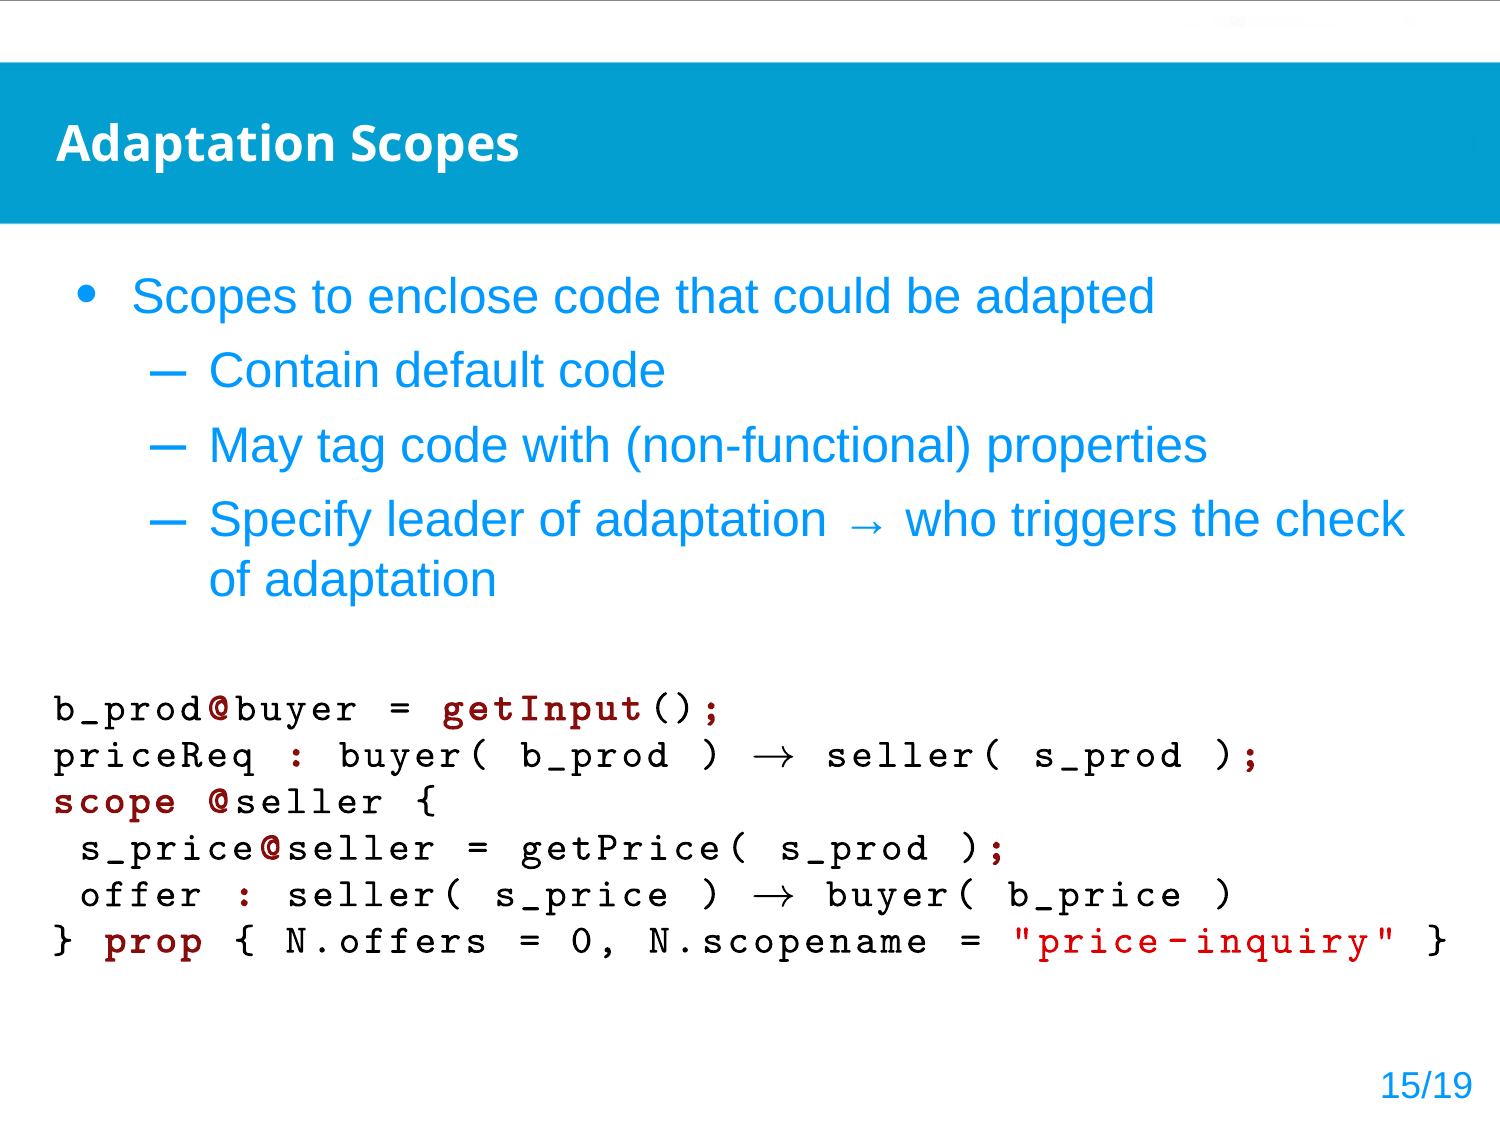

# Adaptation Scopes
Scopes to enclose code that could be adapted
Contain default code
May tag code with (non-functional) properties
Specify leader of adaptation → who triggers the check of adaptation